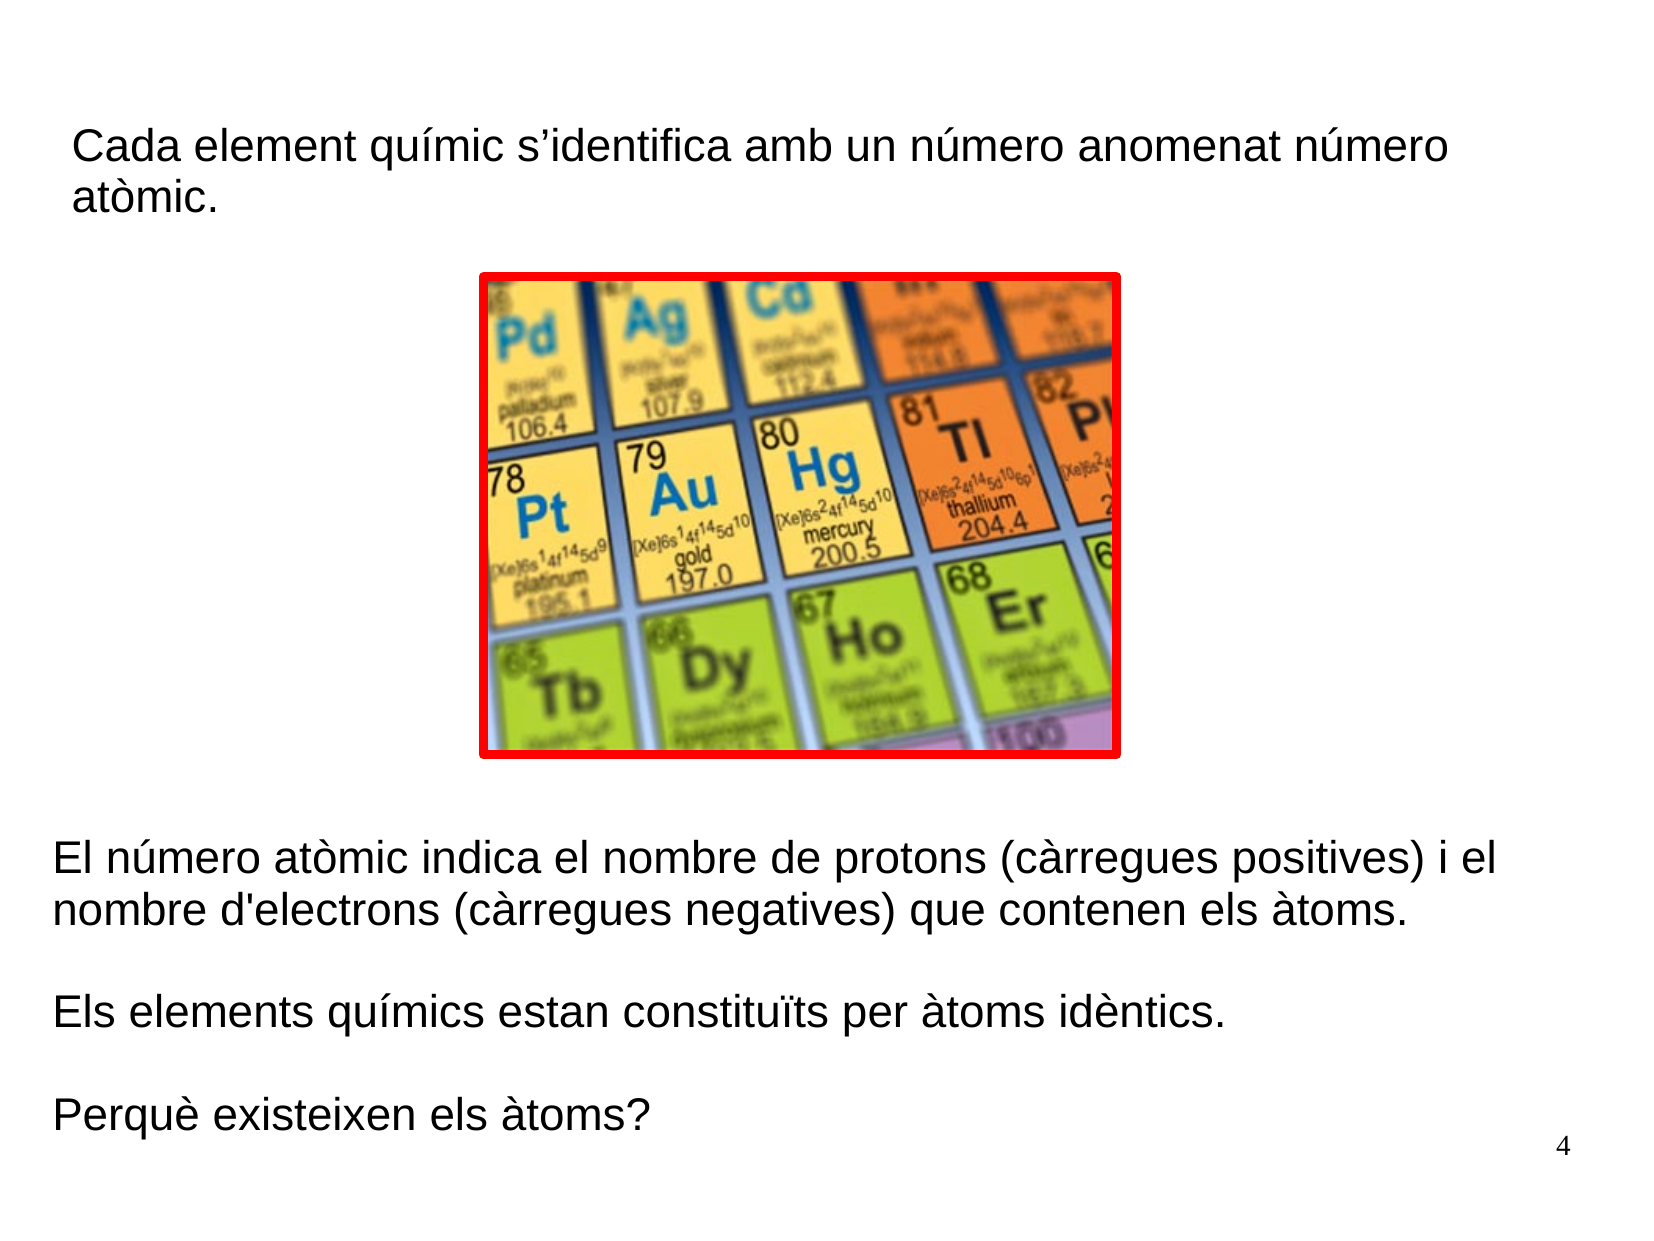

Cada element químic s’identifica amb un número anomenat número atòmic.
El número atòmic indica el nombre de protons (càrregues positives) i el nombre d'electrons (càrregues negatives) que contenen els àtoms.
Els elements químics estan constituïts per àtoms idèntics.
Perquè existeixen els àtoms?
4